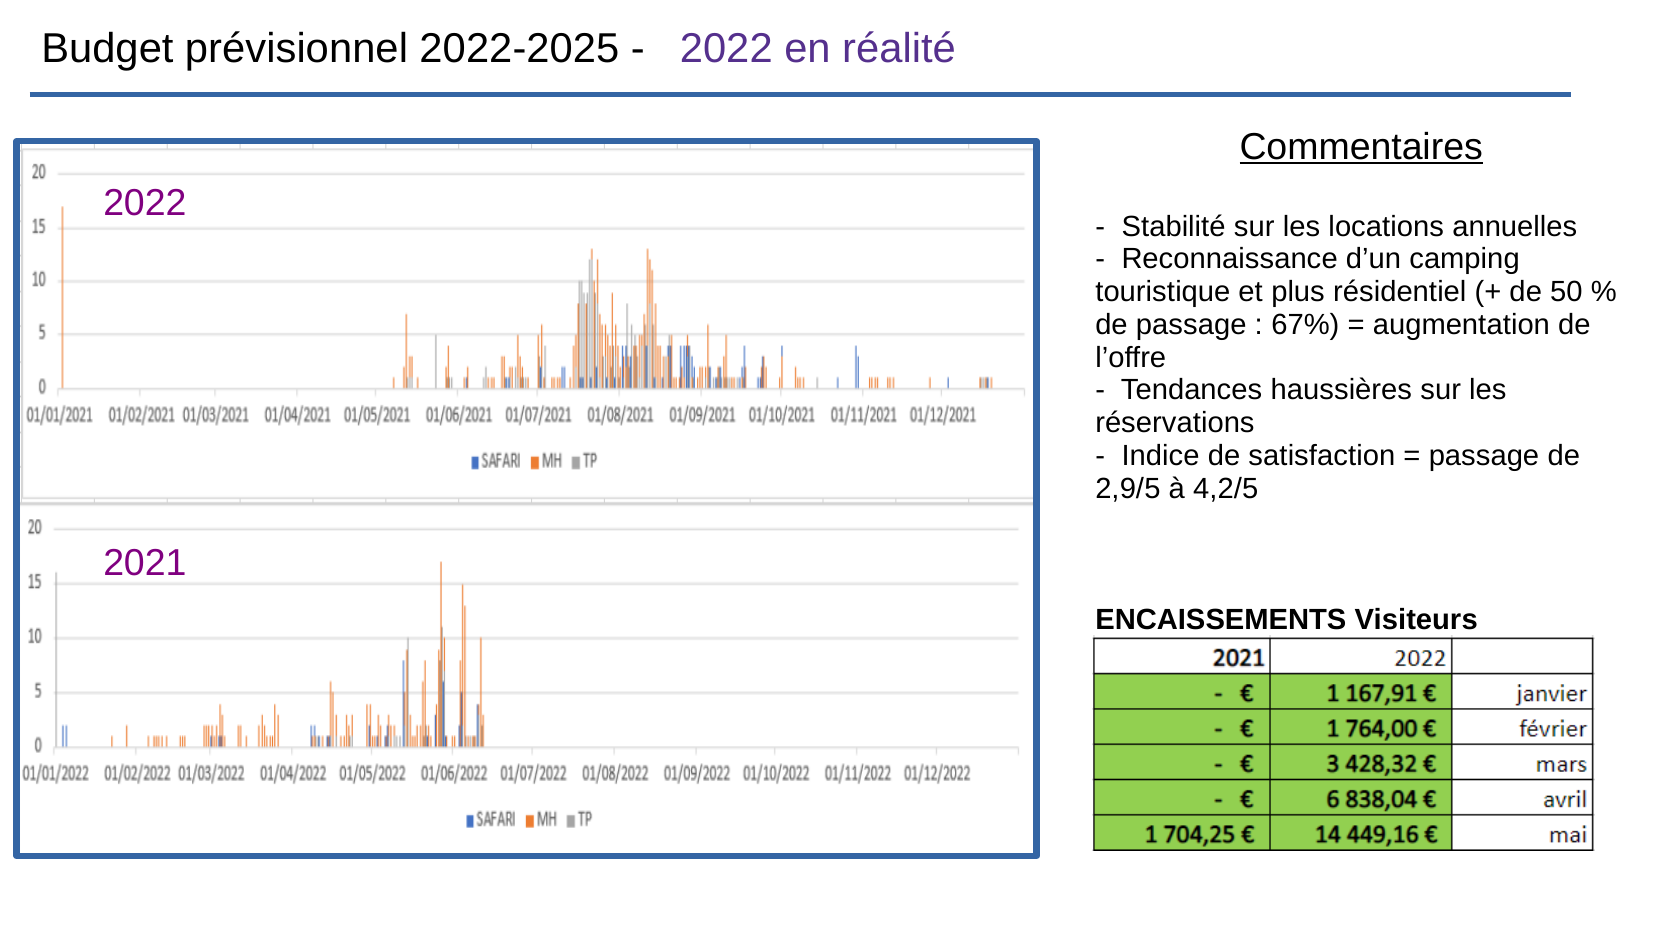

# Budget prévisionnel 2022-2025 - 2022 en réalité
Commentaires
- Stabilité sur les locations annuelles
- Reconnaissance d’un camping touristique et plus résidentiel (+ de 50 % de passage : 67%) = augmentation de l’offre
- Tendances haussières sur les réservations
- Indice de satisfaction = passage de 2,9/5 à 4,2/5
ENCAISSEMENTS Visiteurs
2022
2021